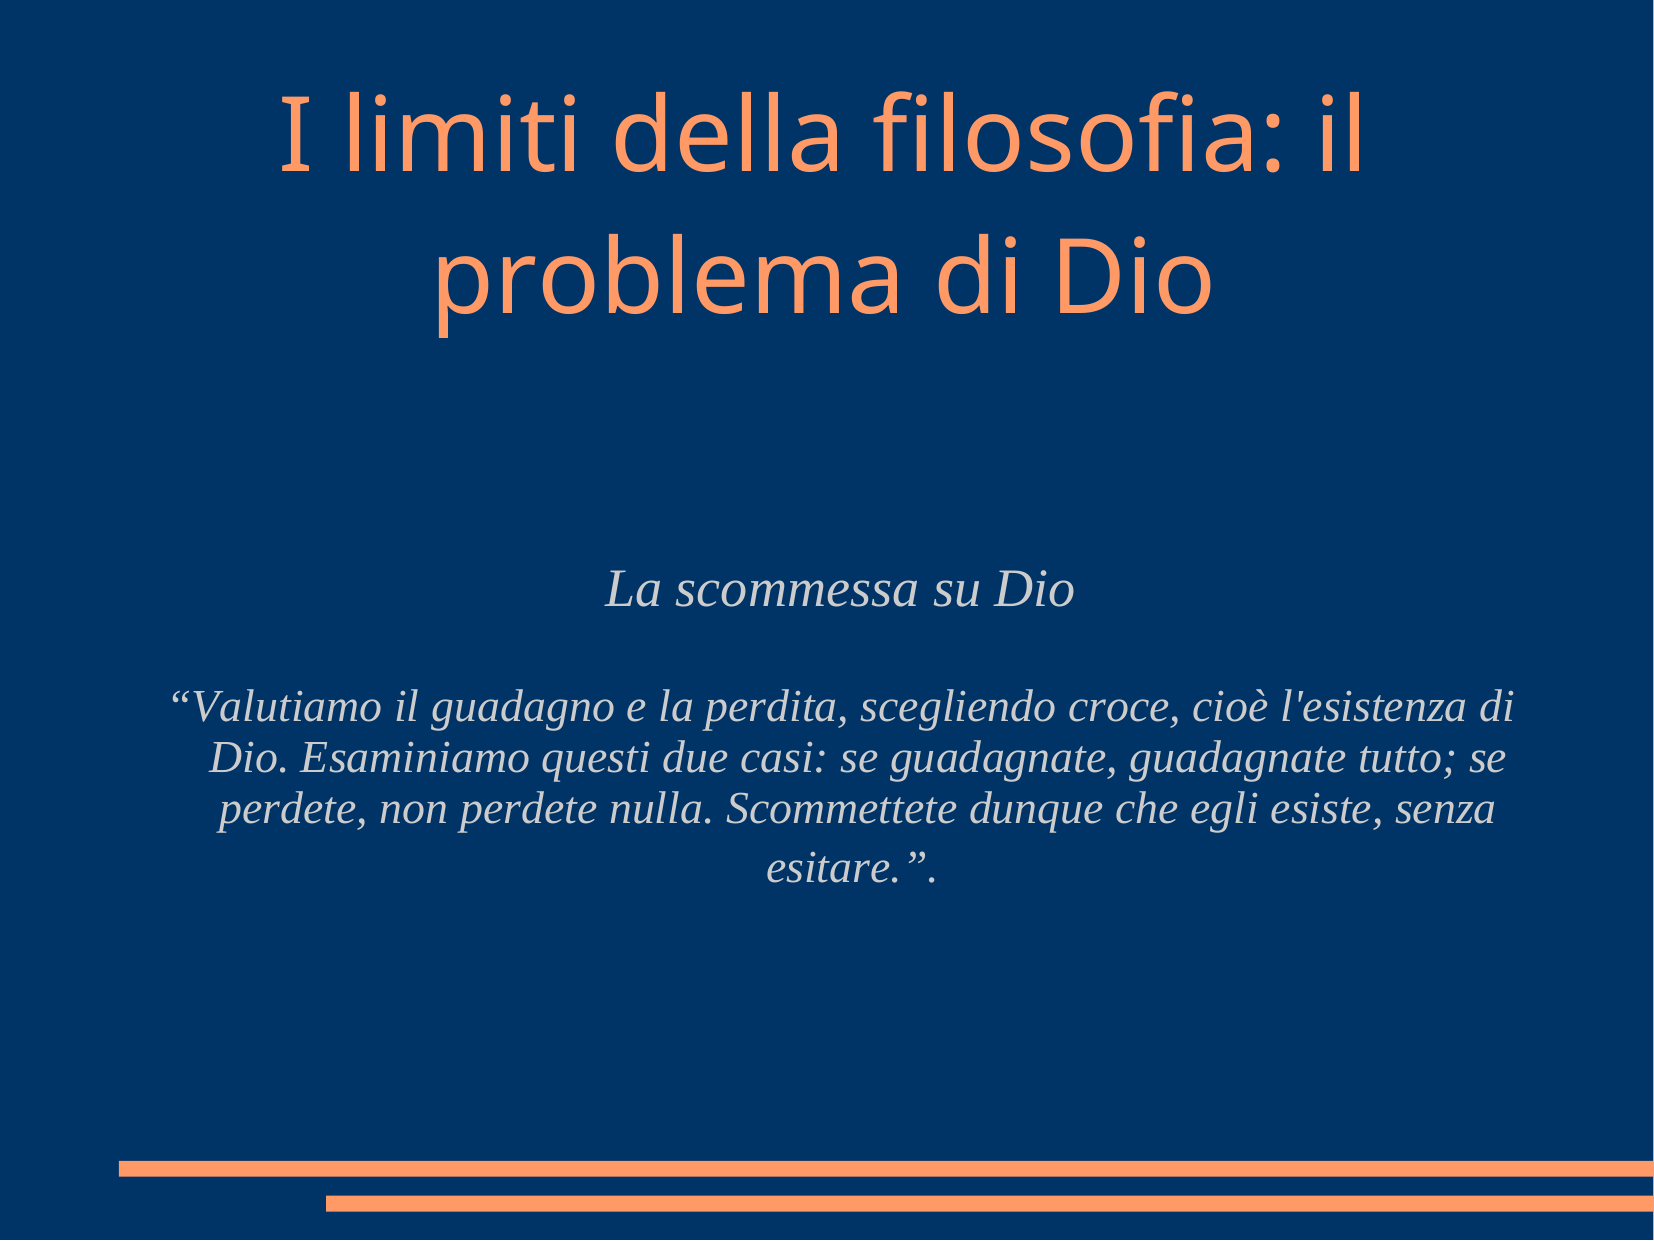

# I limiti della filosofia: il problema di Dio
La scommessa su Dio
“Valutiamo il guadagno e la perdita, scegliendo croce, cioè l'esistenza di Dio. Esaminiamo questi due casi: se guadagnate, guadagnate tutto; se perdete, non perdete nulla. Scommettete dunque che egli esiste, senza esitare.”.